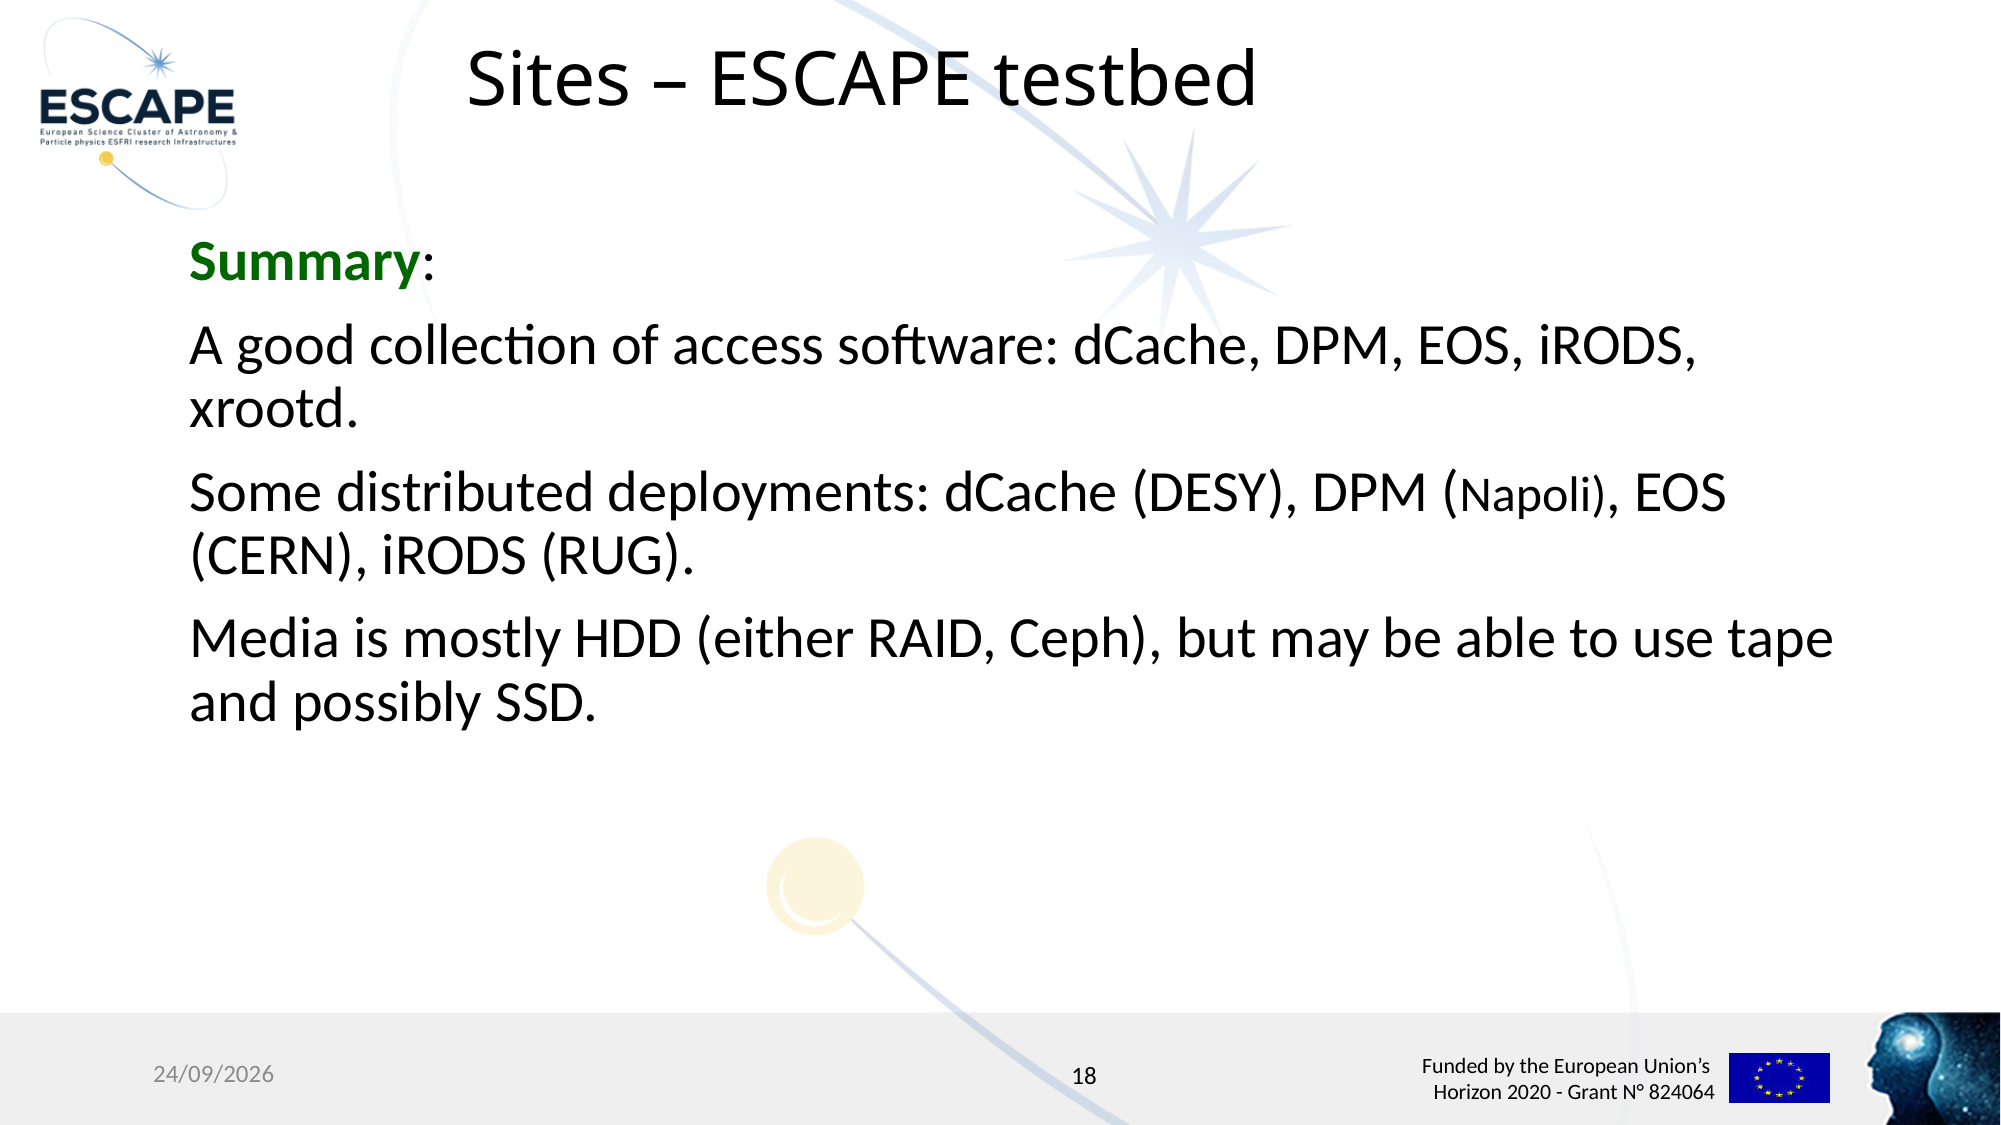

# Sites – ESCAPE testbed
Summary:
A good collection of access software: dCache, DPM, EOS, iRODS, xrootd.
Some distributed deployments: dCache (DESY), DPM (Napoli), EOS (CERN), iRODS (RUG).
Media is mostly HDD (either RAID, Ceph), but may be able to use tape and possibly SSD.